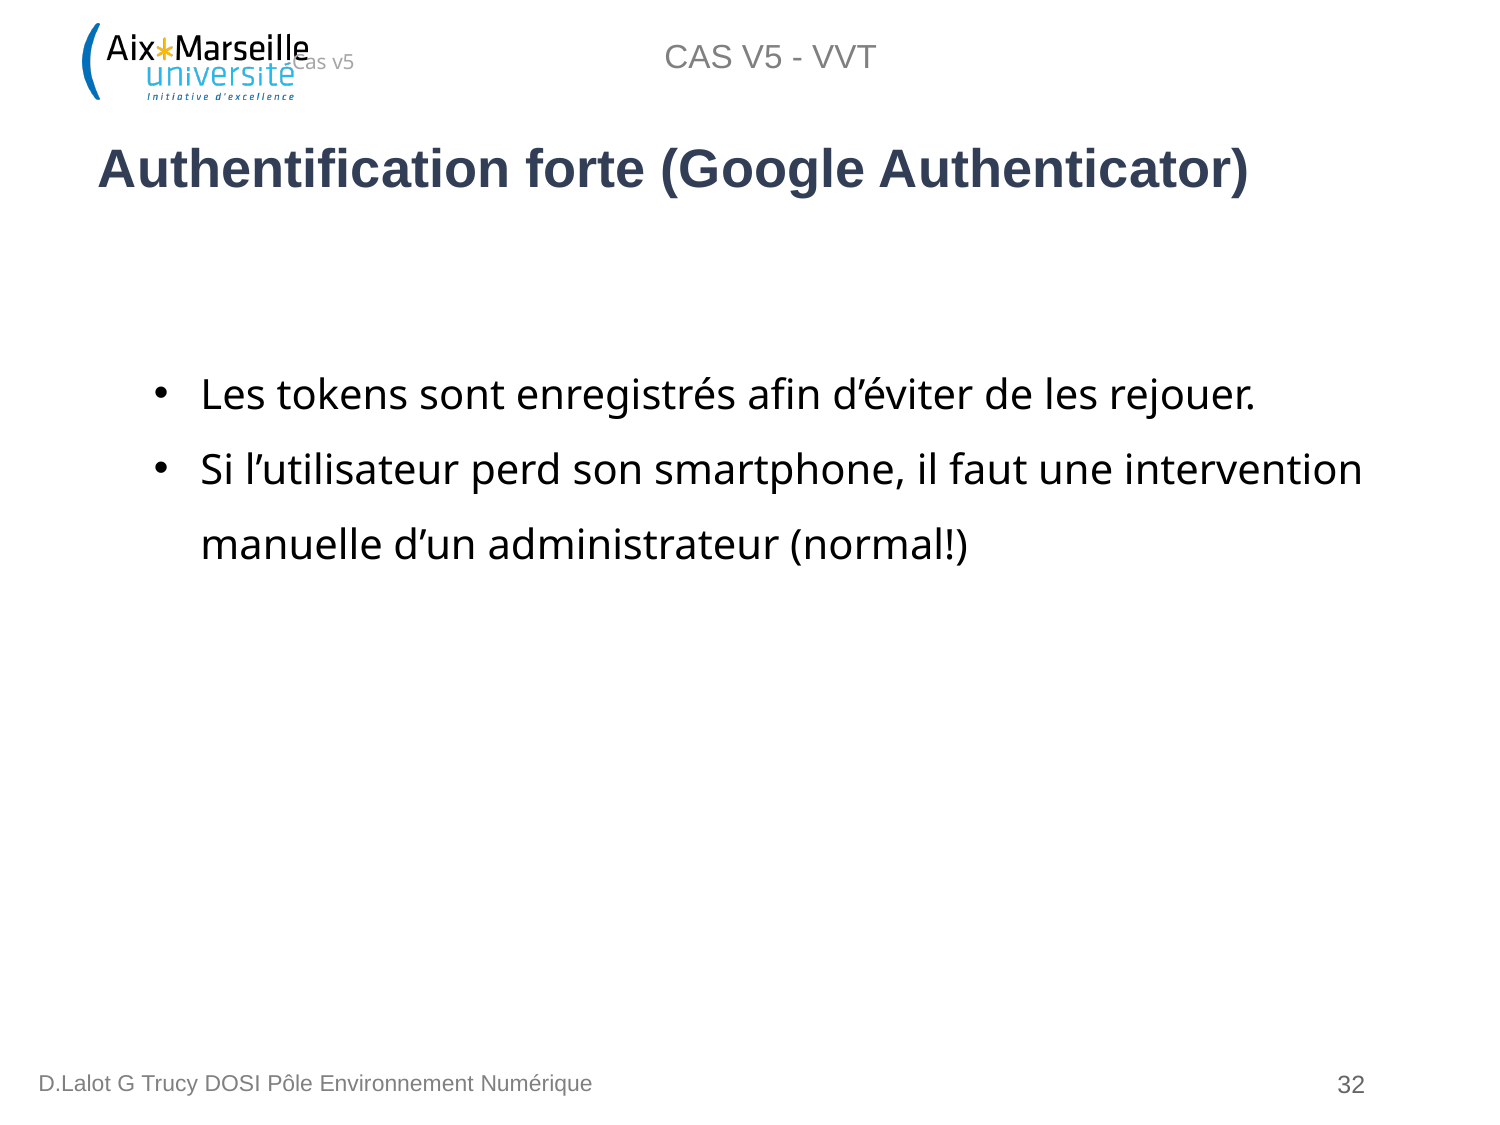

Cas v5
Authentification forte (Google Authenticator)
Les tokens sont enregistrés afin d’éviter de les rejouer.
Si l’utilisateur perd son smartphone, il faut une intervention manuelle d’un administrateur (normal!)